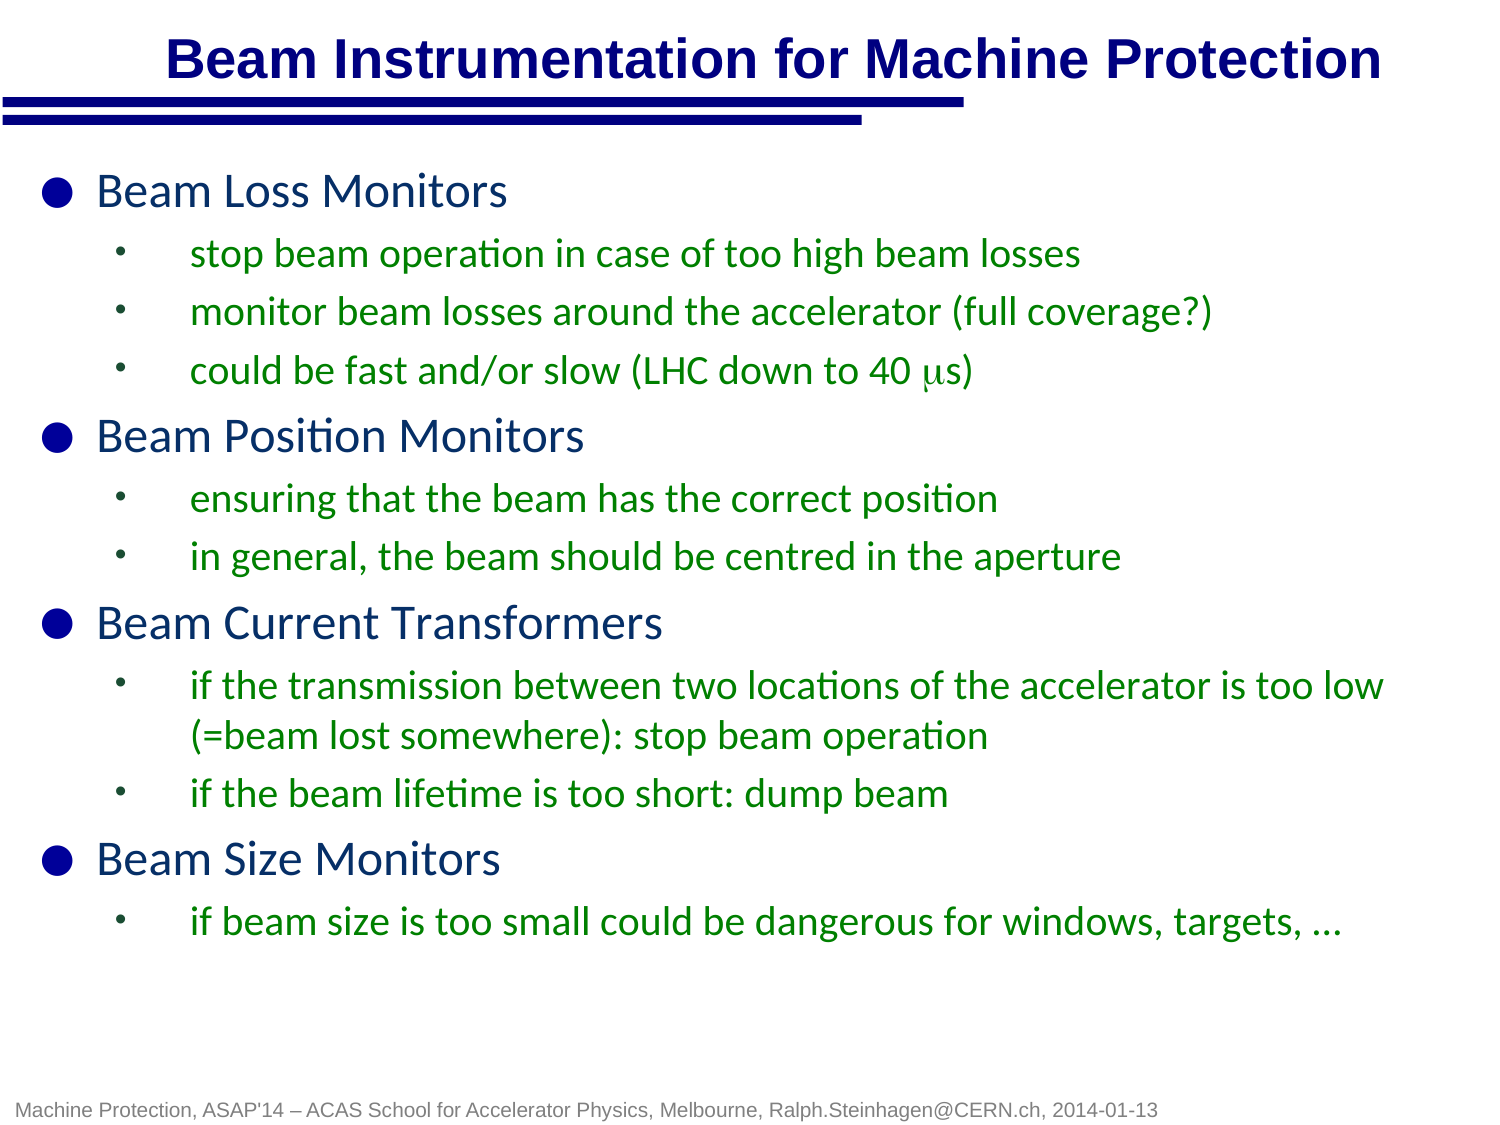

# Beam Instrumentation for Machine Protection
Beam Loss Monitors
stop beam operation in case of too high beam losses
monitor beam losses around the accelerator (full coverage?)
could be fast and/or slow (LHC down to 40 s)
Beam Position Monitors
ensuring that the beam has the correct position
in general, the beam should be centred in the aperture
Beam Current Transformers
if the transmission between two locations of the accelerator is too low (=beam lost somewhere): stop beam operation
if the beam lifetime is too short: dump beam
Beam Size Monitors
if beam size is too small could be dangerous for windows, targets, …